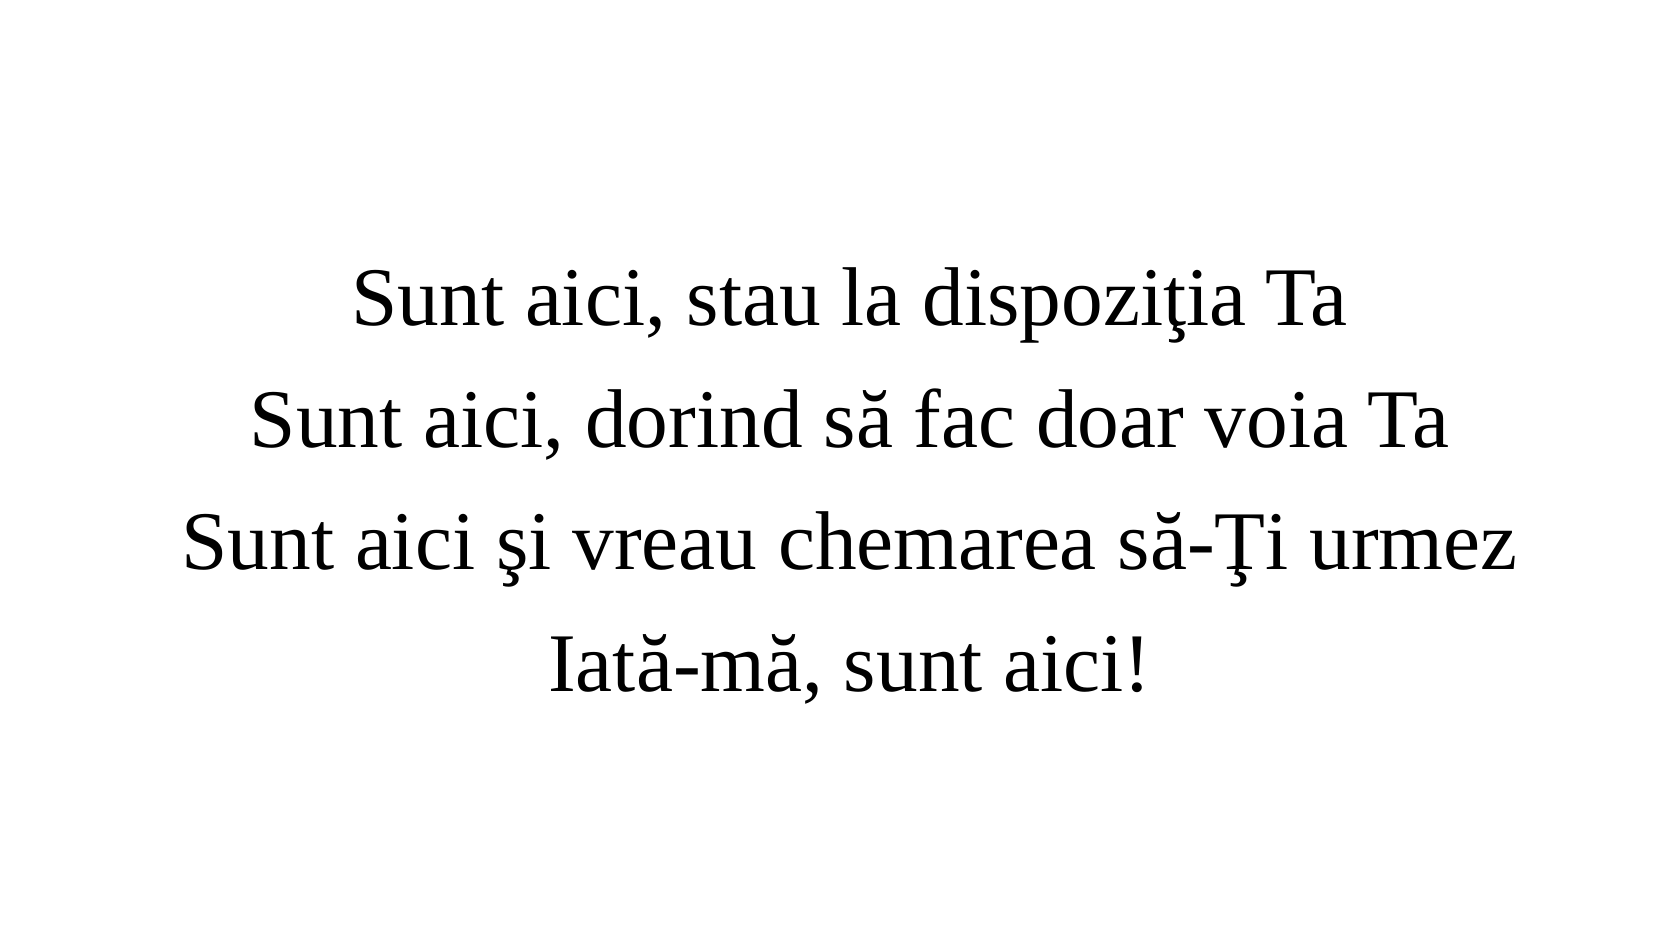

# Sunt aici, stau la dispoziţia Ta
Sunt aici, dorind să fac doar voia Ta
Sunt aici şi vreau chemarea să-Ţi urmez
Iată-mă, sunt aici!